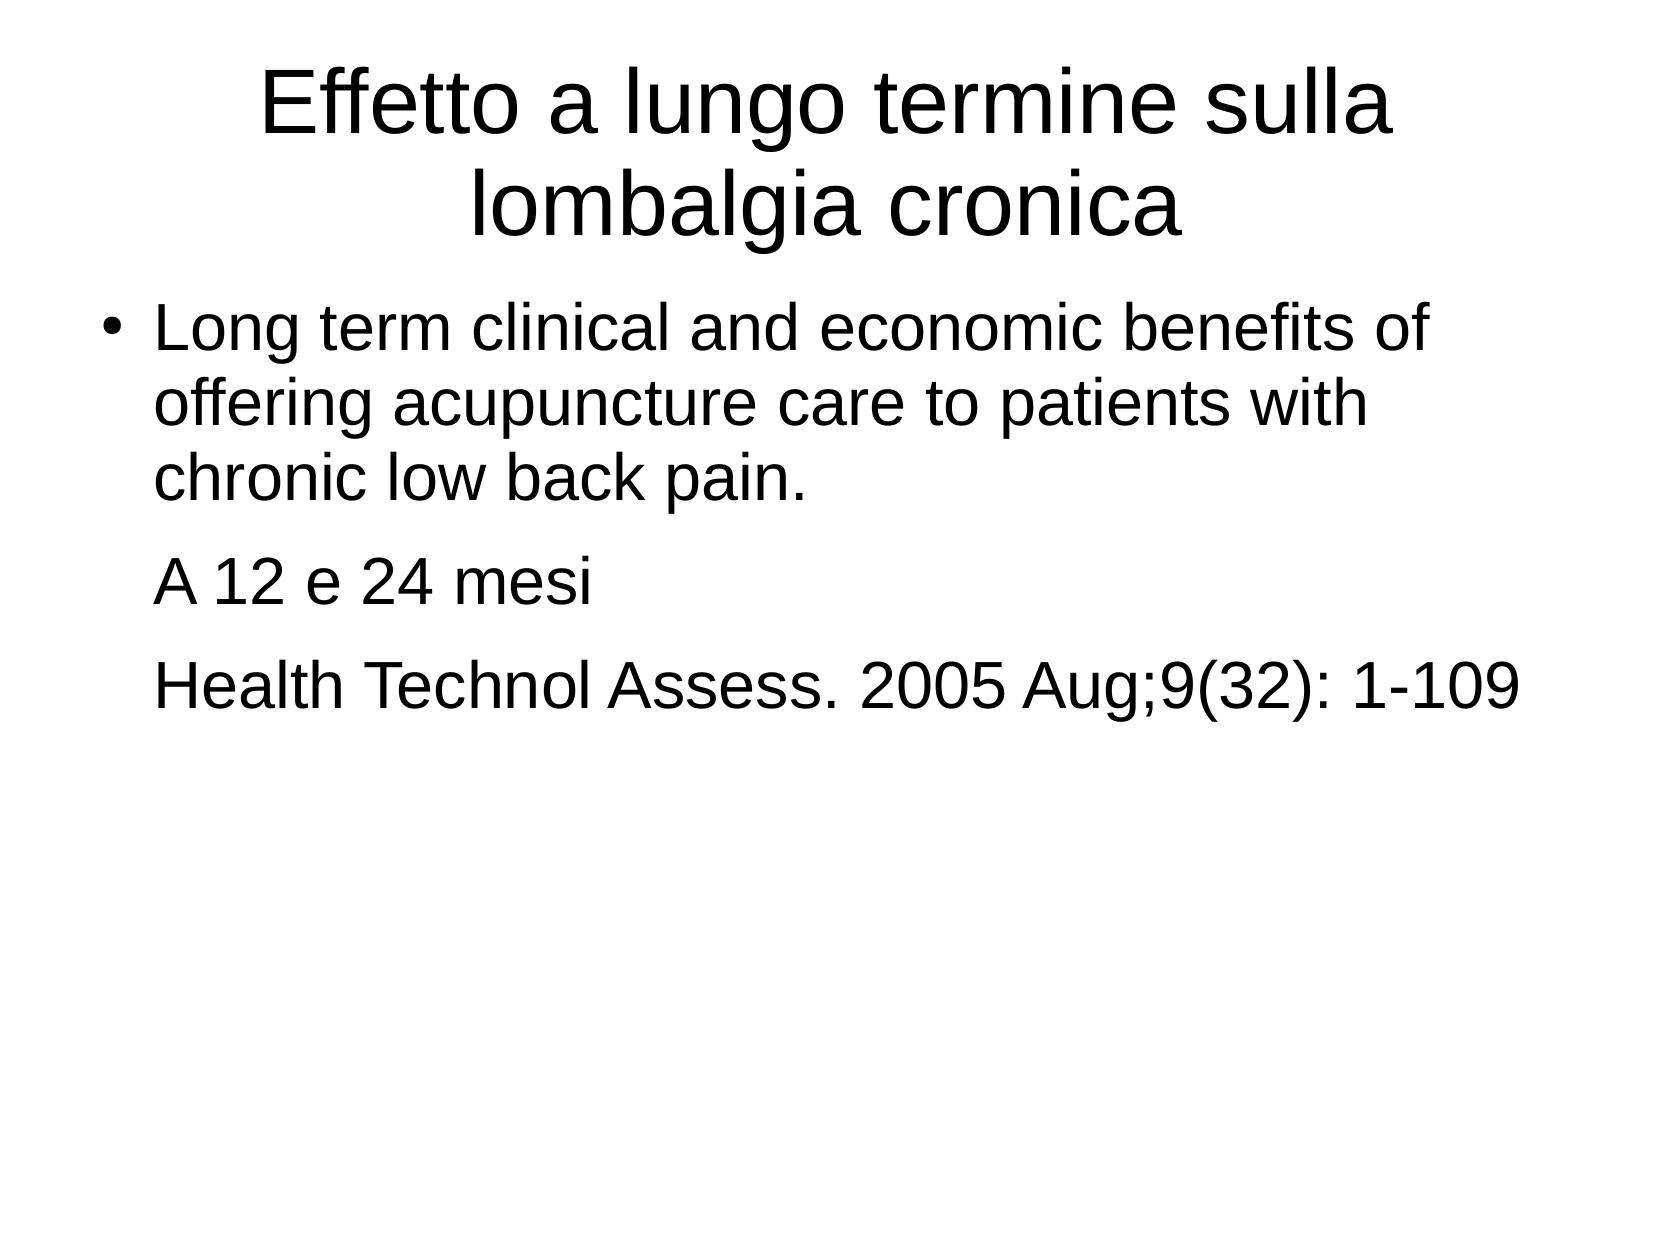

# Effetto a lungo termine sulla lombalgia cronica
Long term clinical and economic benefits of offering acupuncture care to patients with chronic low back pain.
A 12 e 24 mesi
Health Technol Assess. 2005 Aug;9(32): 1-109